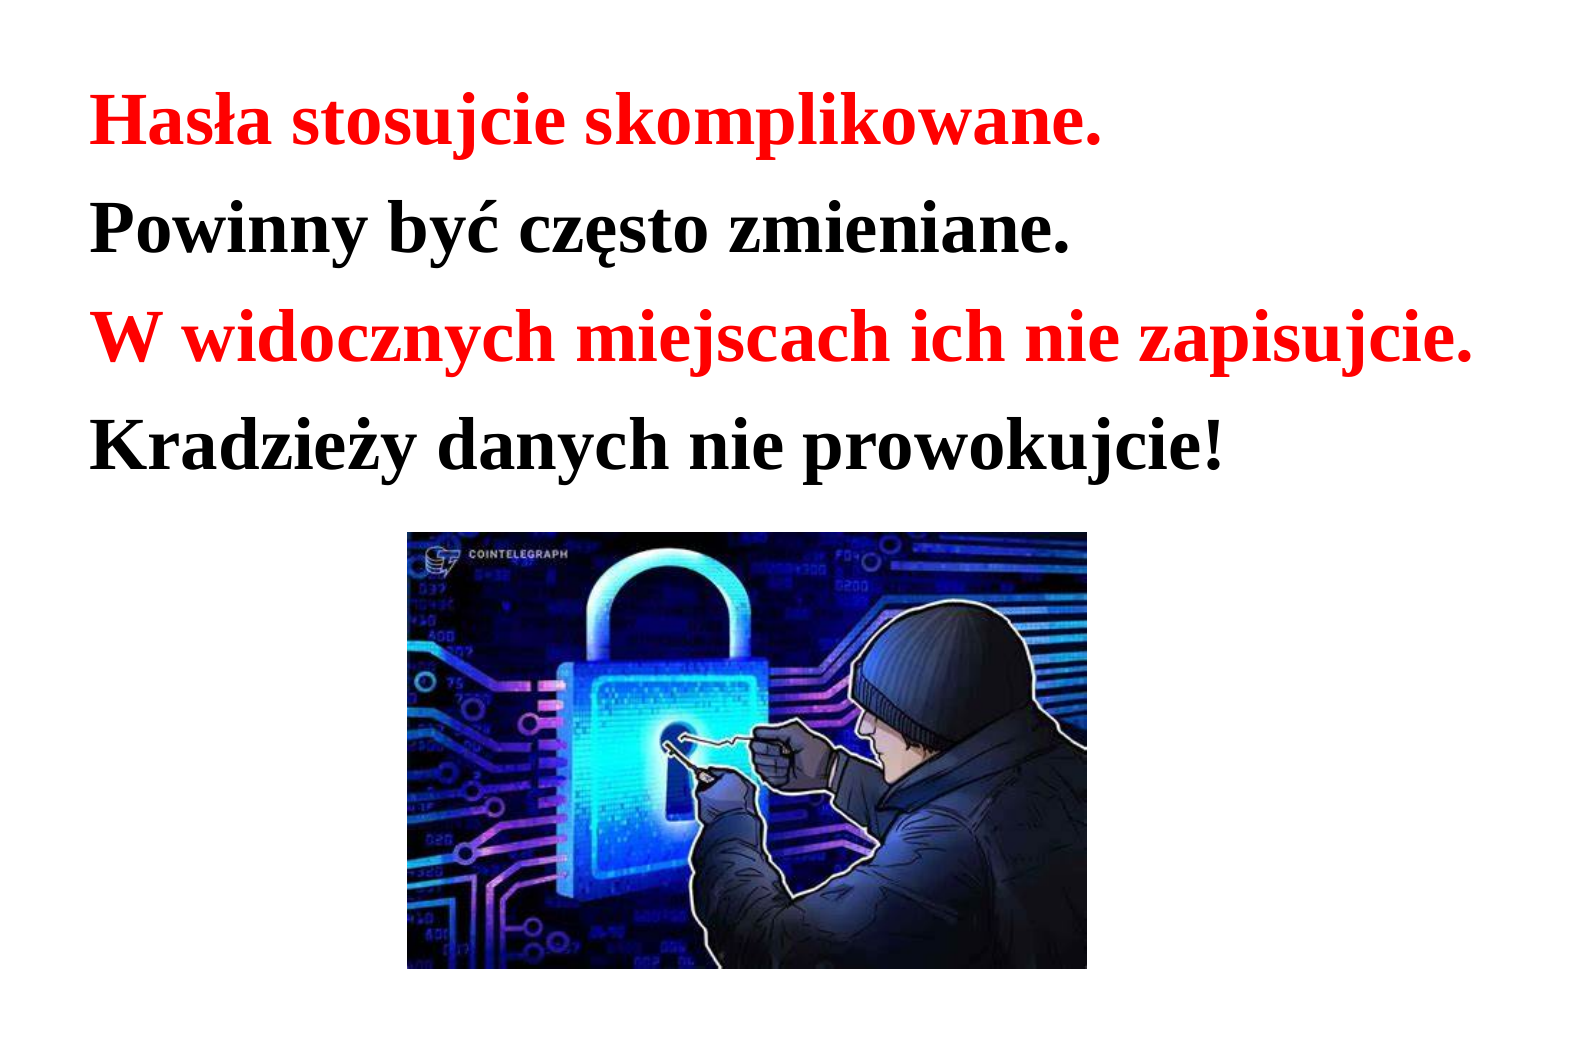

# Hasła stosujcie skomplikowane.
 Powinny być często zmieniane.
 W widocznych miejscach ich nie zapisujcie.
 Kradzieży danych nie prowokujcie!